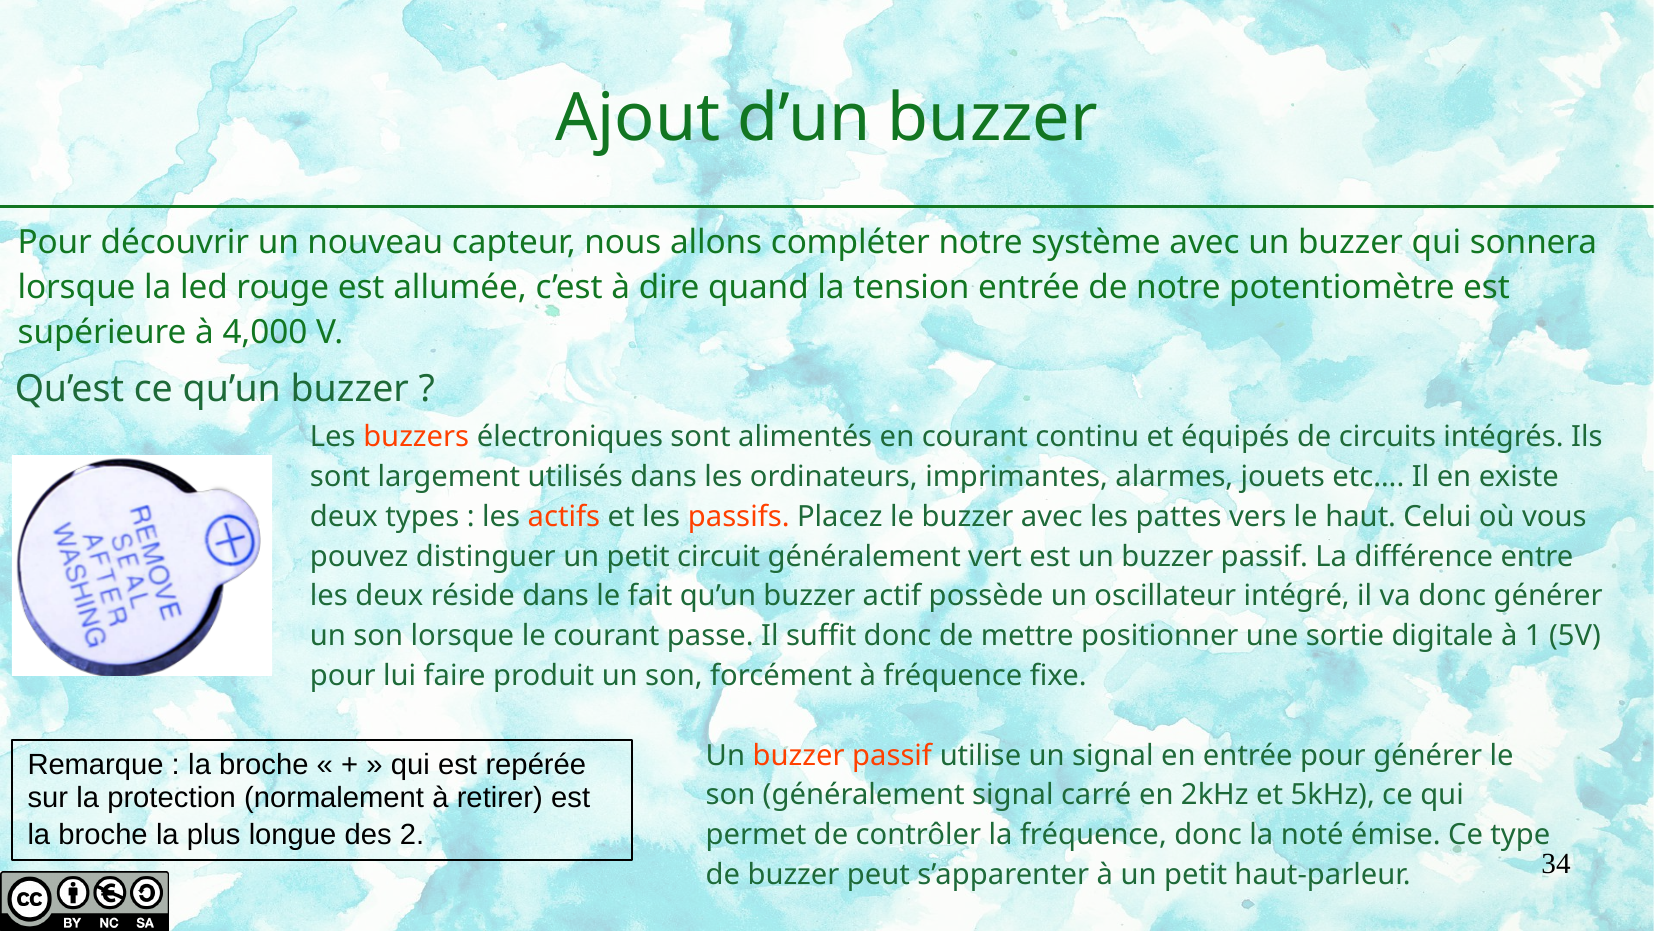

# Ajout d’un buzzer
Pour découvrir un nouveau capteur, nous allons compléter notre système avec un buzzer qui sonnera lorsque la led rouge est allumée, c’est à dire quand la tension entrée de notre potentiomètre est supérieure à 4,000 V.
Qu’est ce qu’un buzzer ?
Les buzzers électroniques sont alimentés en courant continu et équipés de circuits intégrés. Ils sont largement utilisés dans les ordinateurs, imprimantes, alarmes, jouets etc…. Il en existe deux types : les actifs et les passifs. Placez le buzzer avec les pattes vers le haut. Celui où vous pouvez distinguer un petit circuit généralement vert est un buzzer passif. La différence entre les deux réside dans le fait qu’un buzzer actif possède un oscillateur intégré, il va donc générer un son lorsque le courant passe. Il suffit donc de mettre positionner une sortie digitale à 1 (5V) pour lui faire produit un son, forcément à fréquence fixe.
Un buzzer passif utilise un signal en entrée pour générer le son (généralement signal carré en 2kHz et 5kHz), ce qui permet de contrôler la fréquence, donc la noté émise. Ce type de buzzer peut s’apparenter à un petit haut-parleur.
Remarque : la broche « + » qui est repérée sur la protection (normalement à retirer) est la broche la plus longue des 2.
34